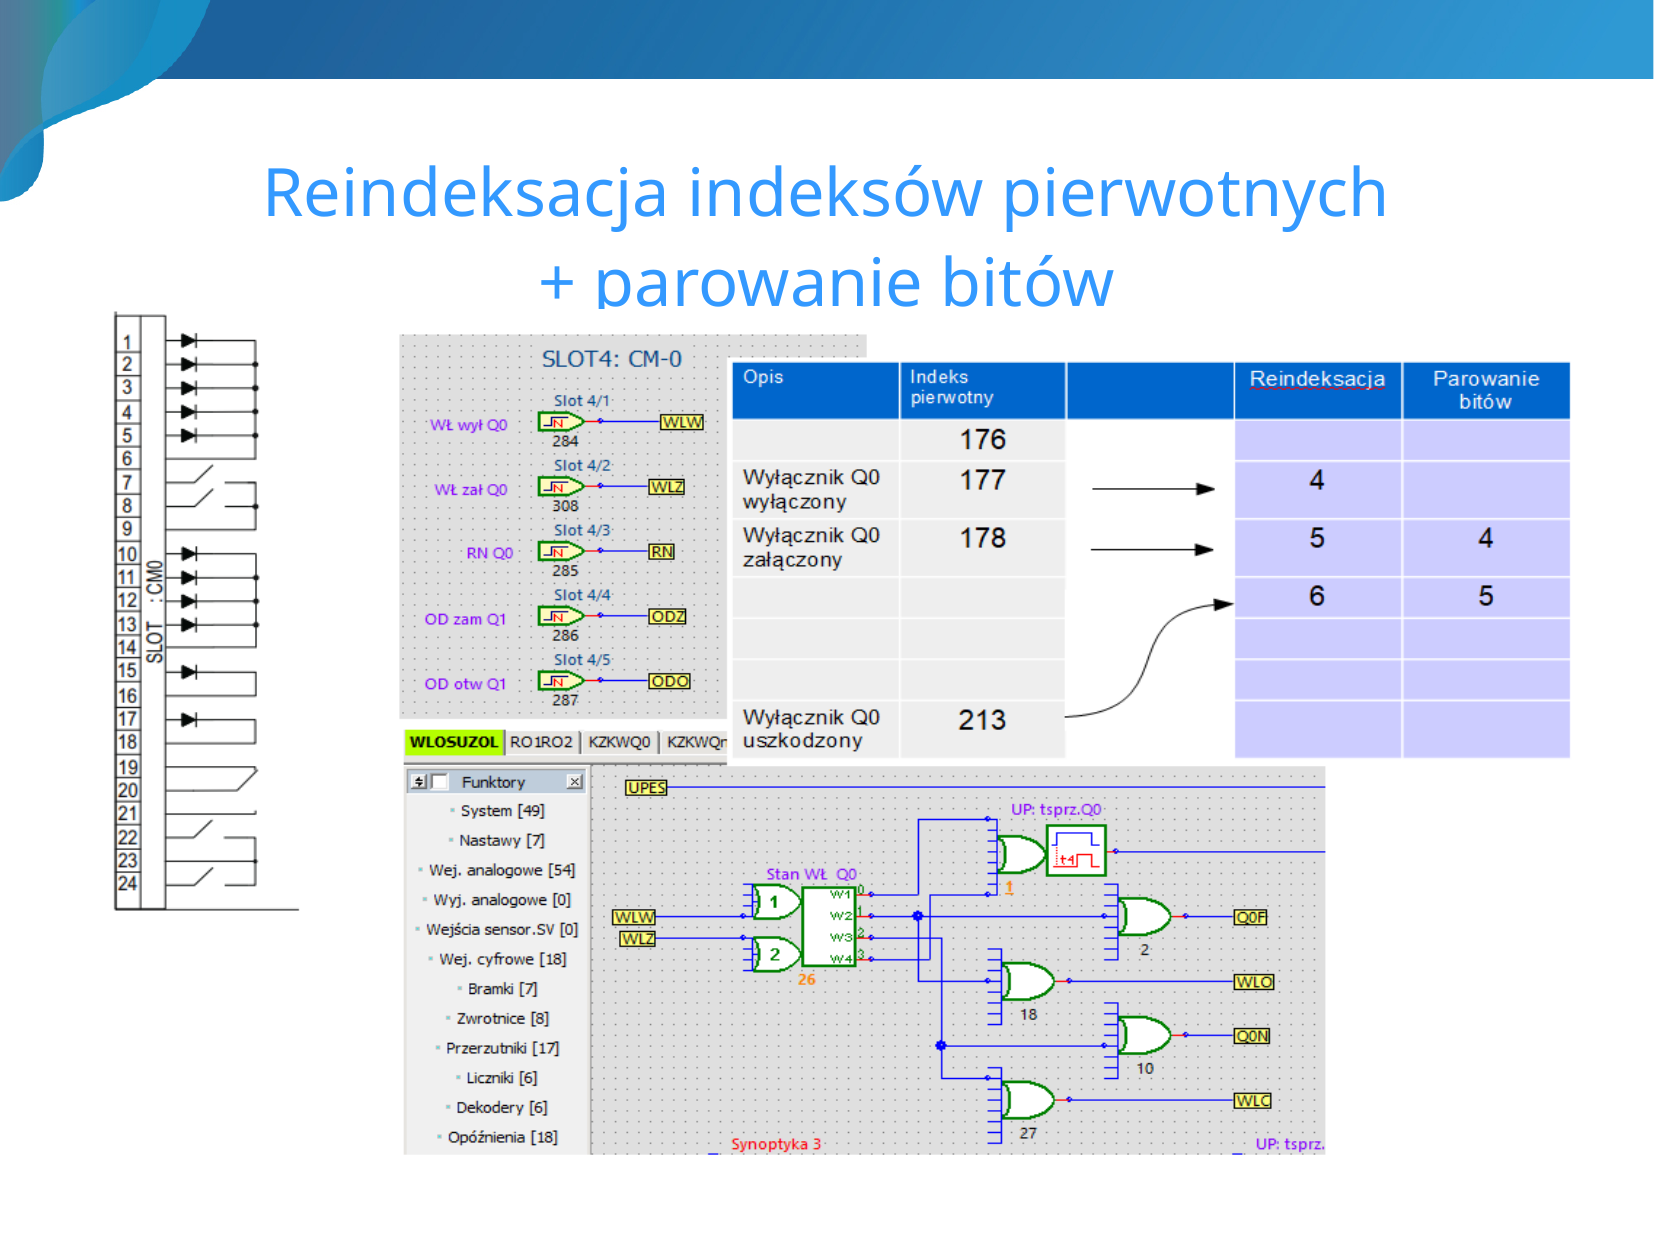

# Reindeksacja indeksów pierwotnych + parowanie bitów